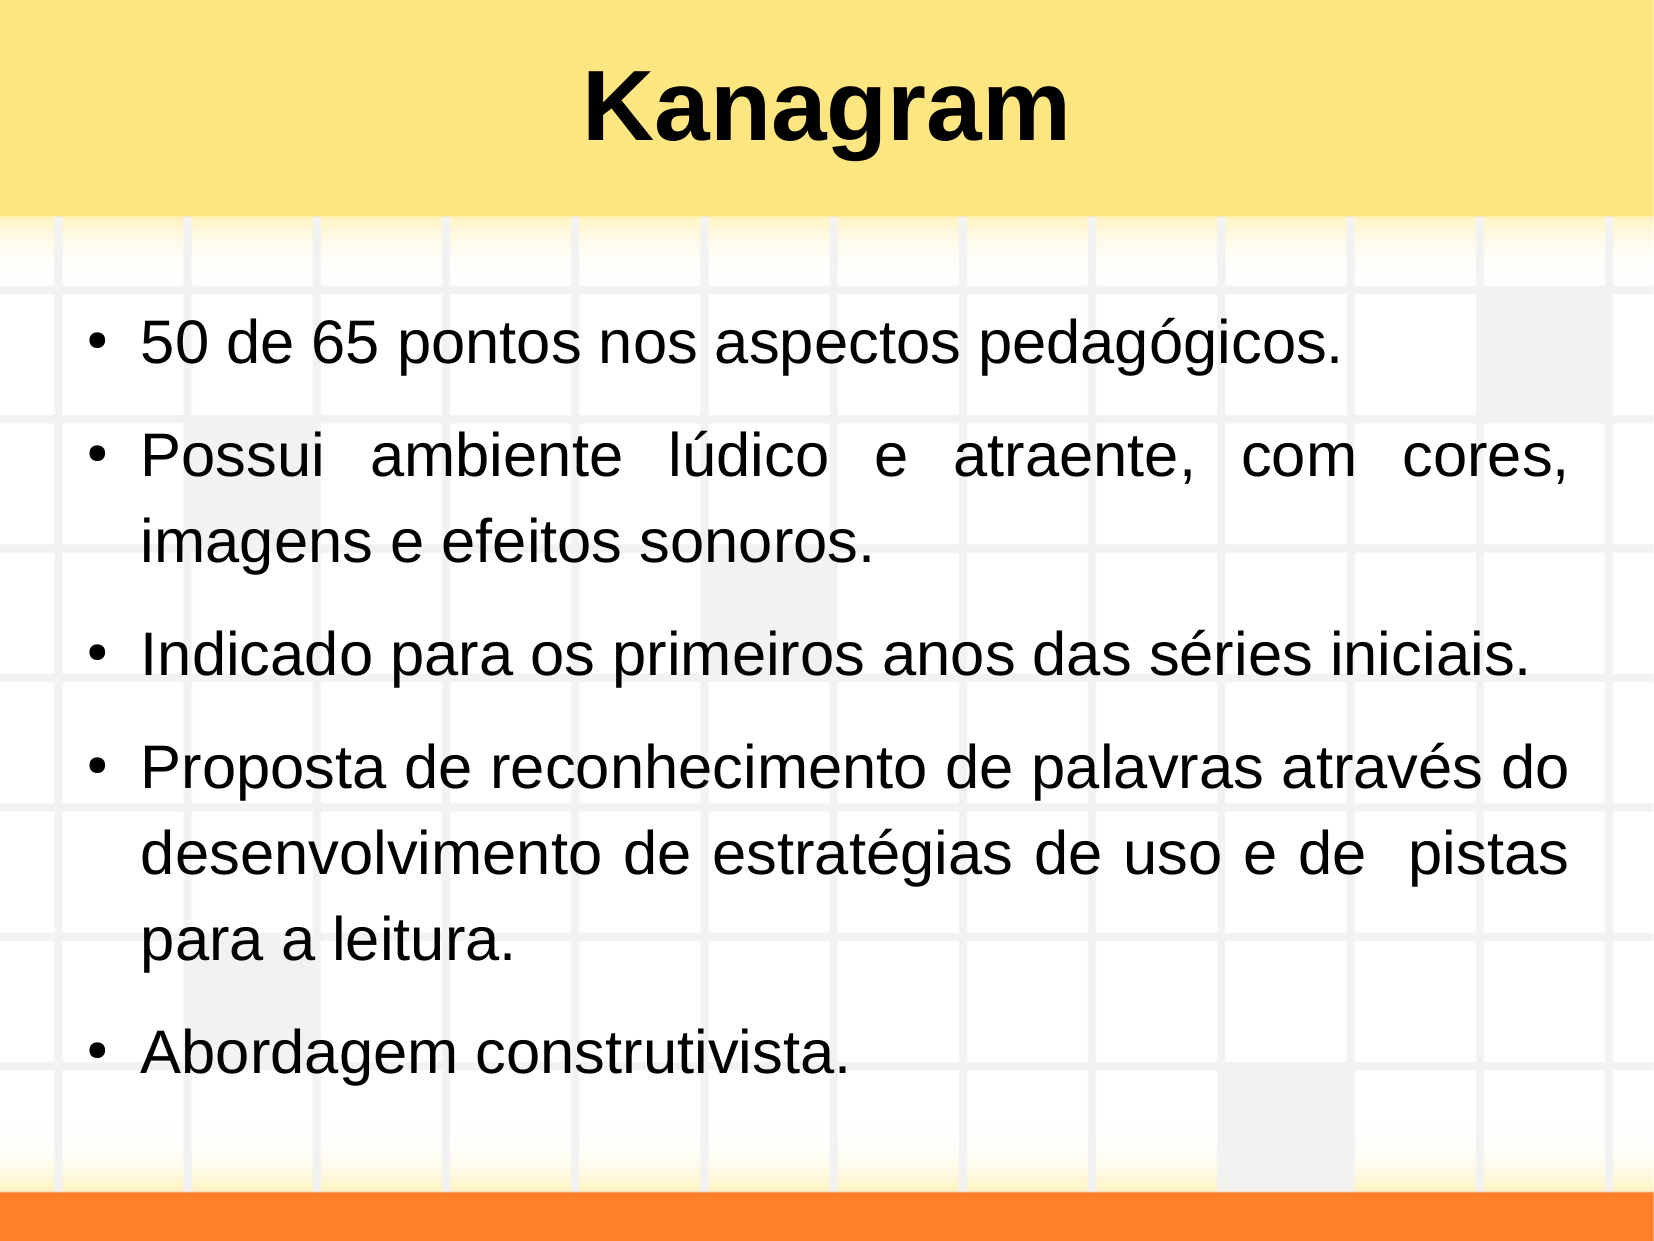

# Kanagram
50 de 65 pontos nos aspectos pedagógicos.
Possui ambiente lúdico e atraente, com cores, imagens e efeitos sonoros.
Indicado para os primeiros anos das séries iniciais.
Proposta de reconhecimento de palavras através do desenvolvimento de estratégias de uso e de pistas para a leitura.
Abordagem construtivista.